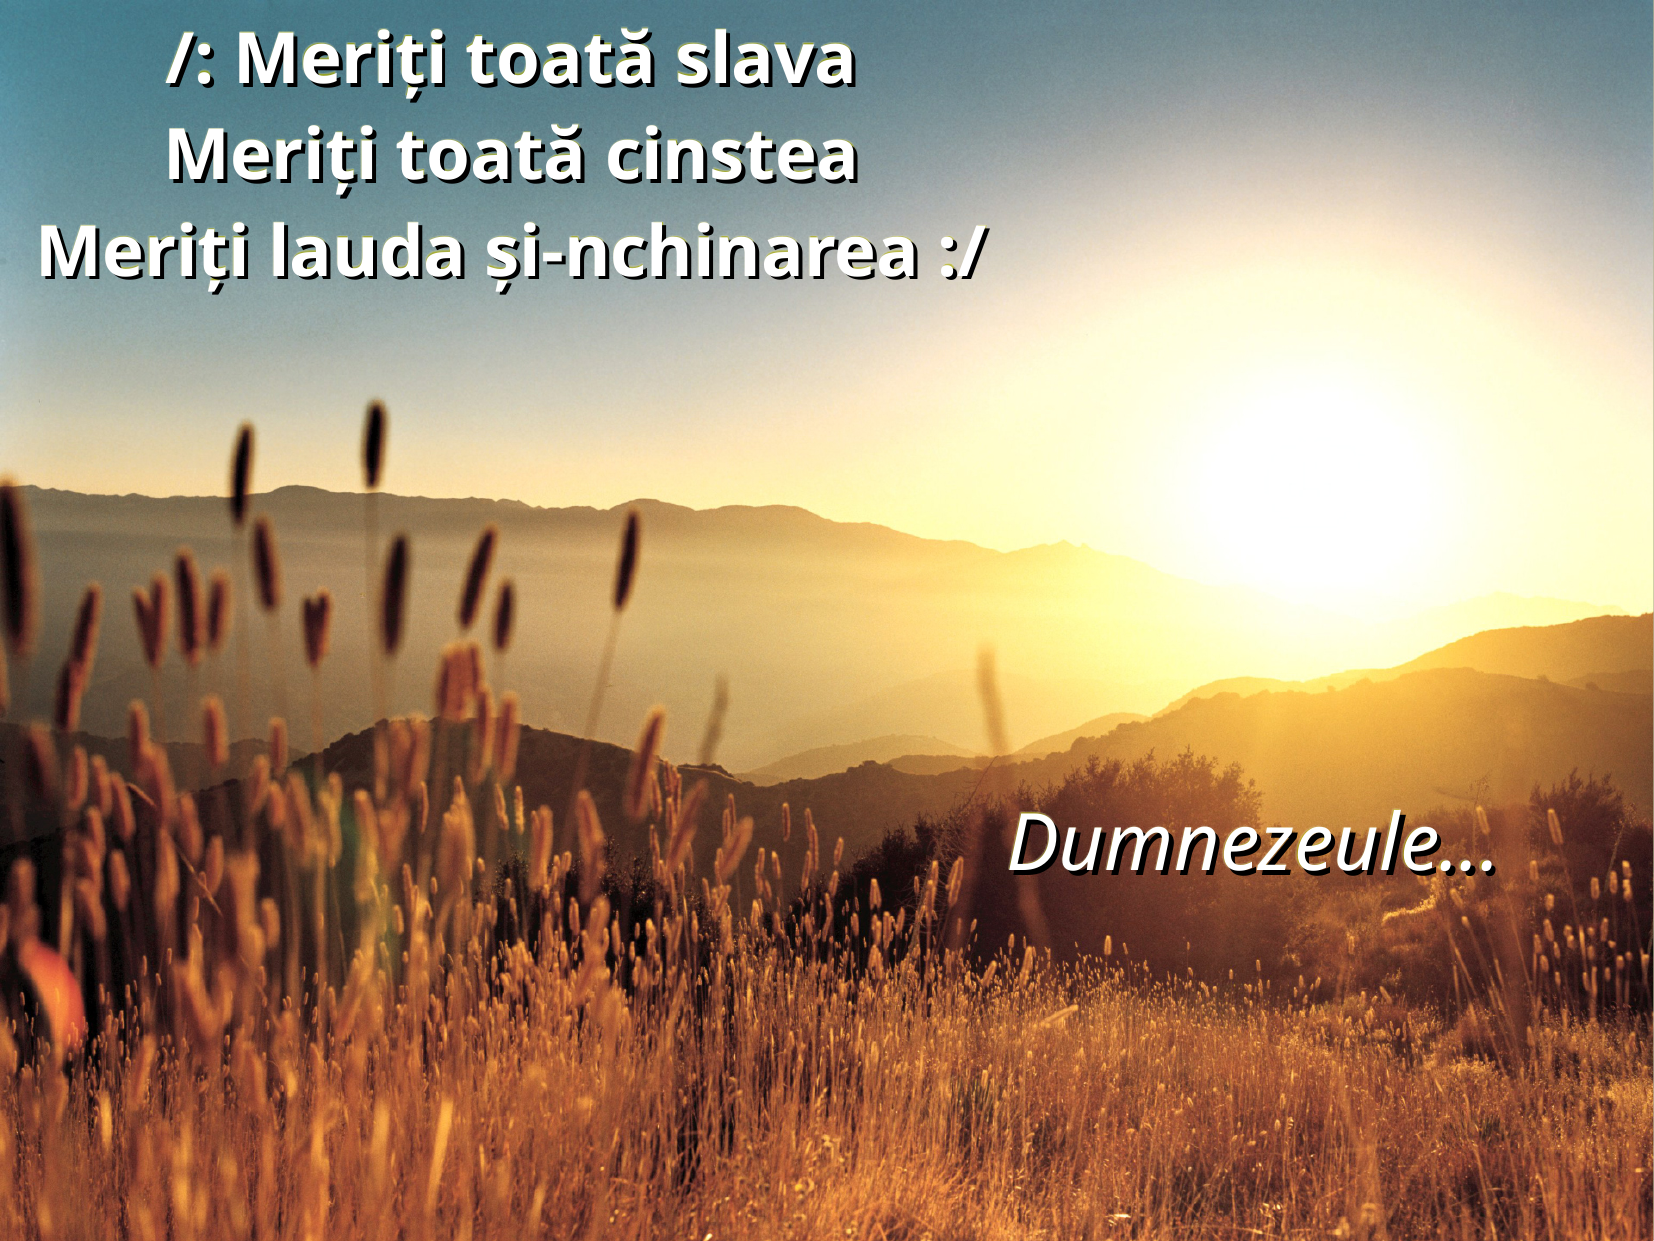

/: Meriți toată slava
Meriți toată cinstea
Meriți lauda și-nchinarea :/
Dumnezeule...